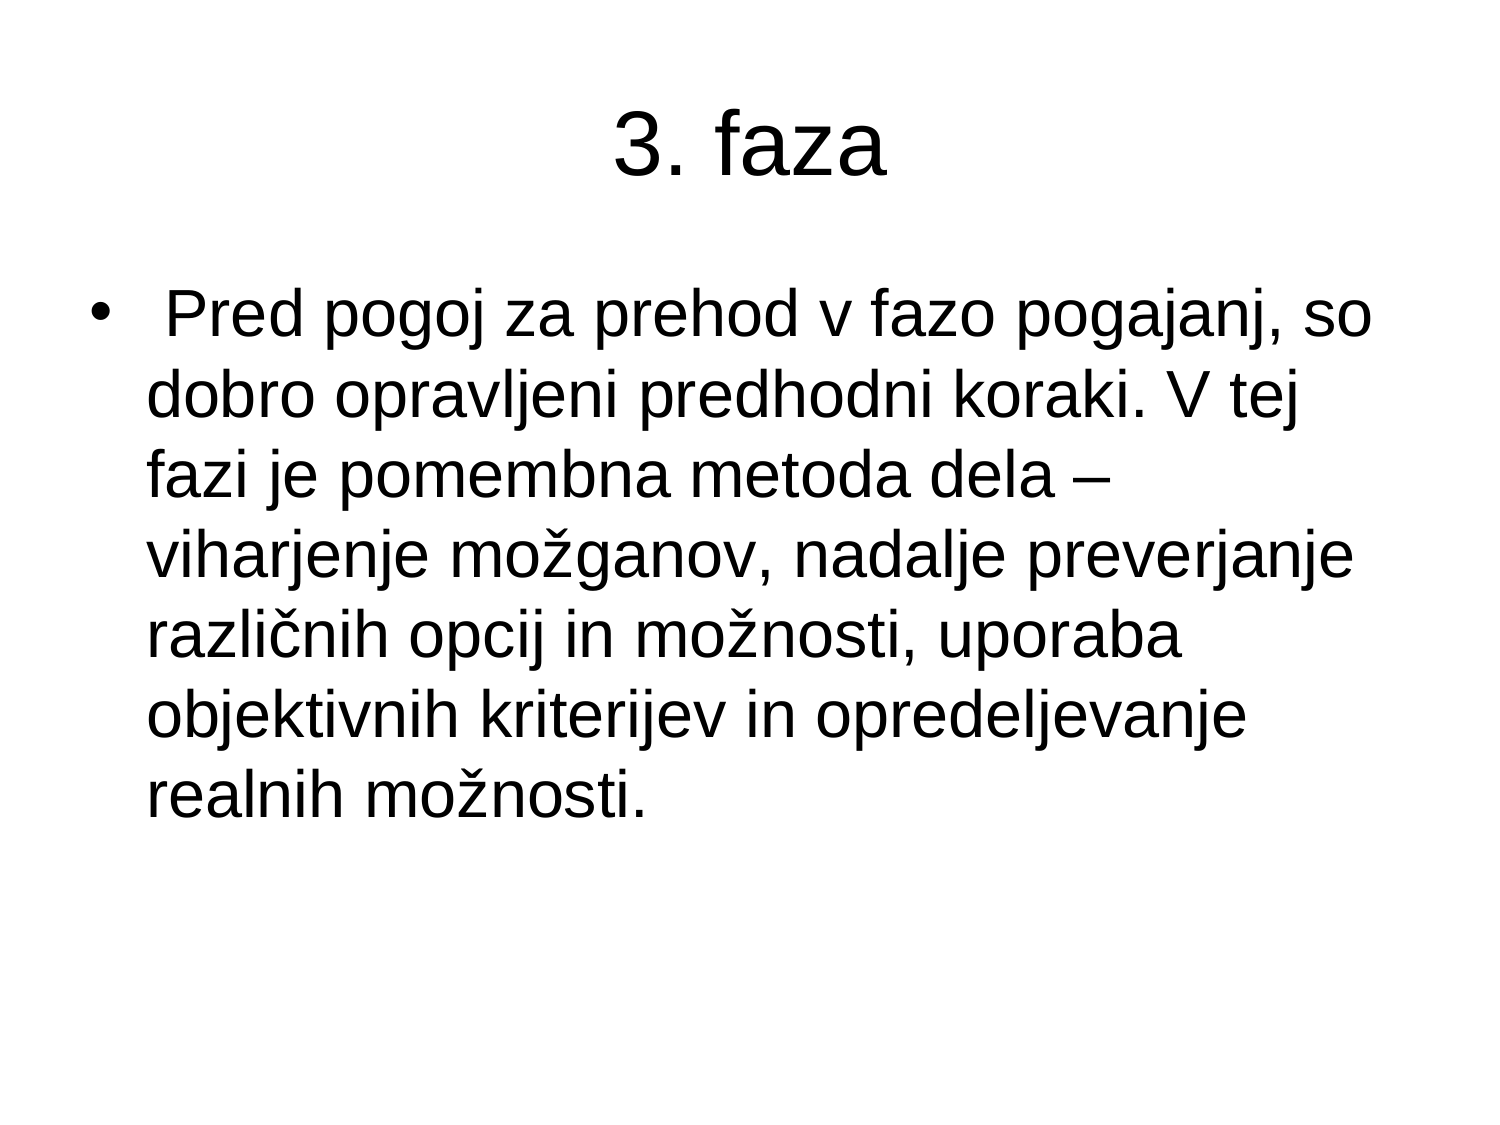

# 3. faza
 Pred pogoj za prehod v fazo pogajanj, so dobro opravljeni predhodni koraki. V tej fazi je pomembna metoda dela – viharjenje možganov, nadalje preverjanje različnih opcij in možnosti, uporaba objektivnih kriterijev in opredeljevanje realnih možnosti.